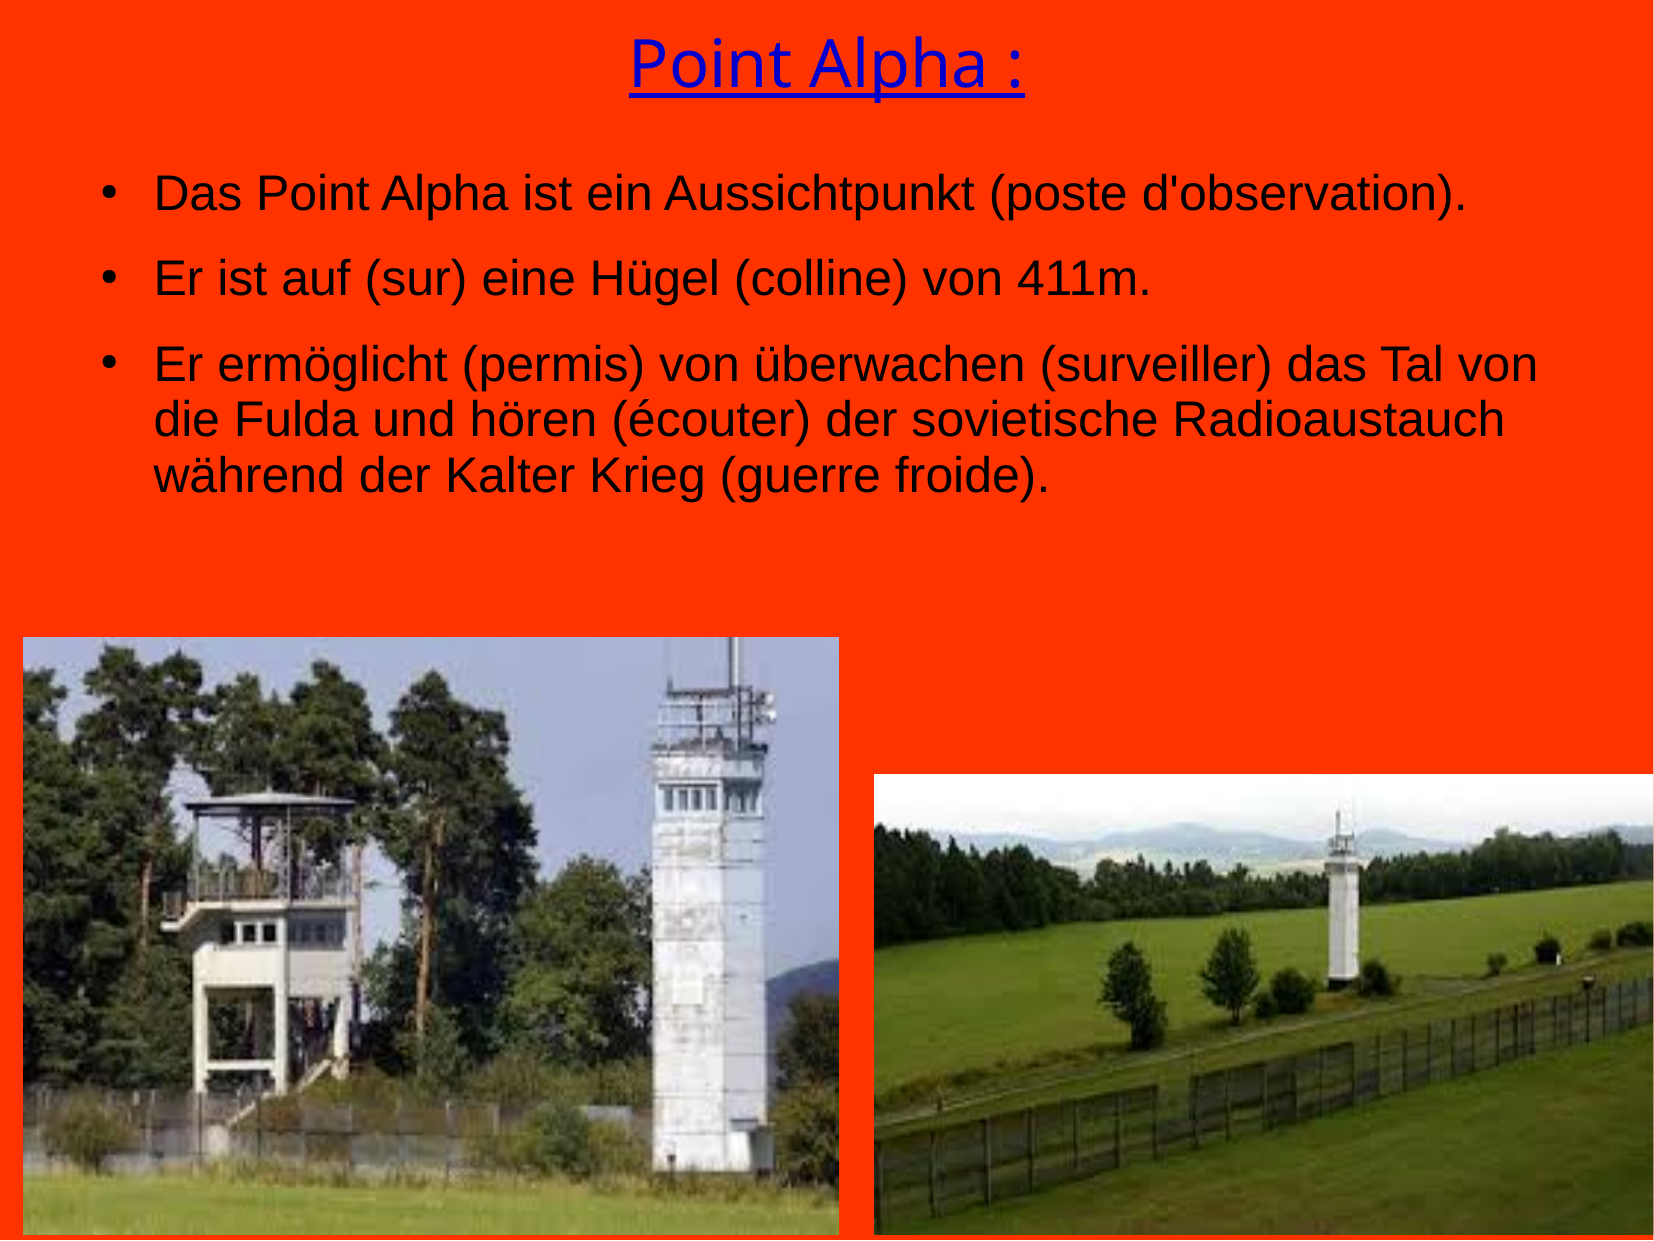

# Point Alpha :
Das Point Alpha ist ein Aussichtpunkt (poste d'observation).
Er ist auf (sur) eine Hügel (colline) von 411m.
Er ermöglicht (permis) von überwachen (surveiller) das Tal von die Fulda und hören (écouter) der sovietische Radioaustauch während der Kalter Krieg (guerre froide).